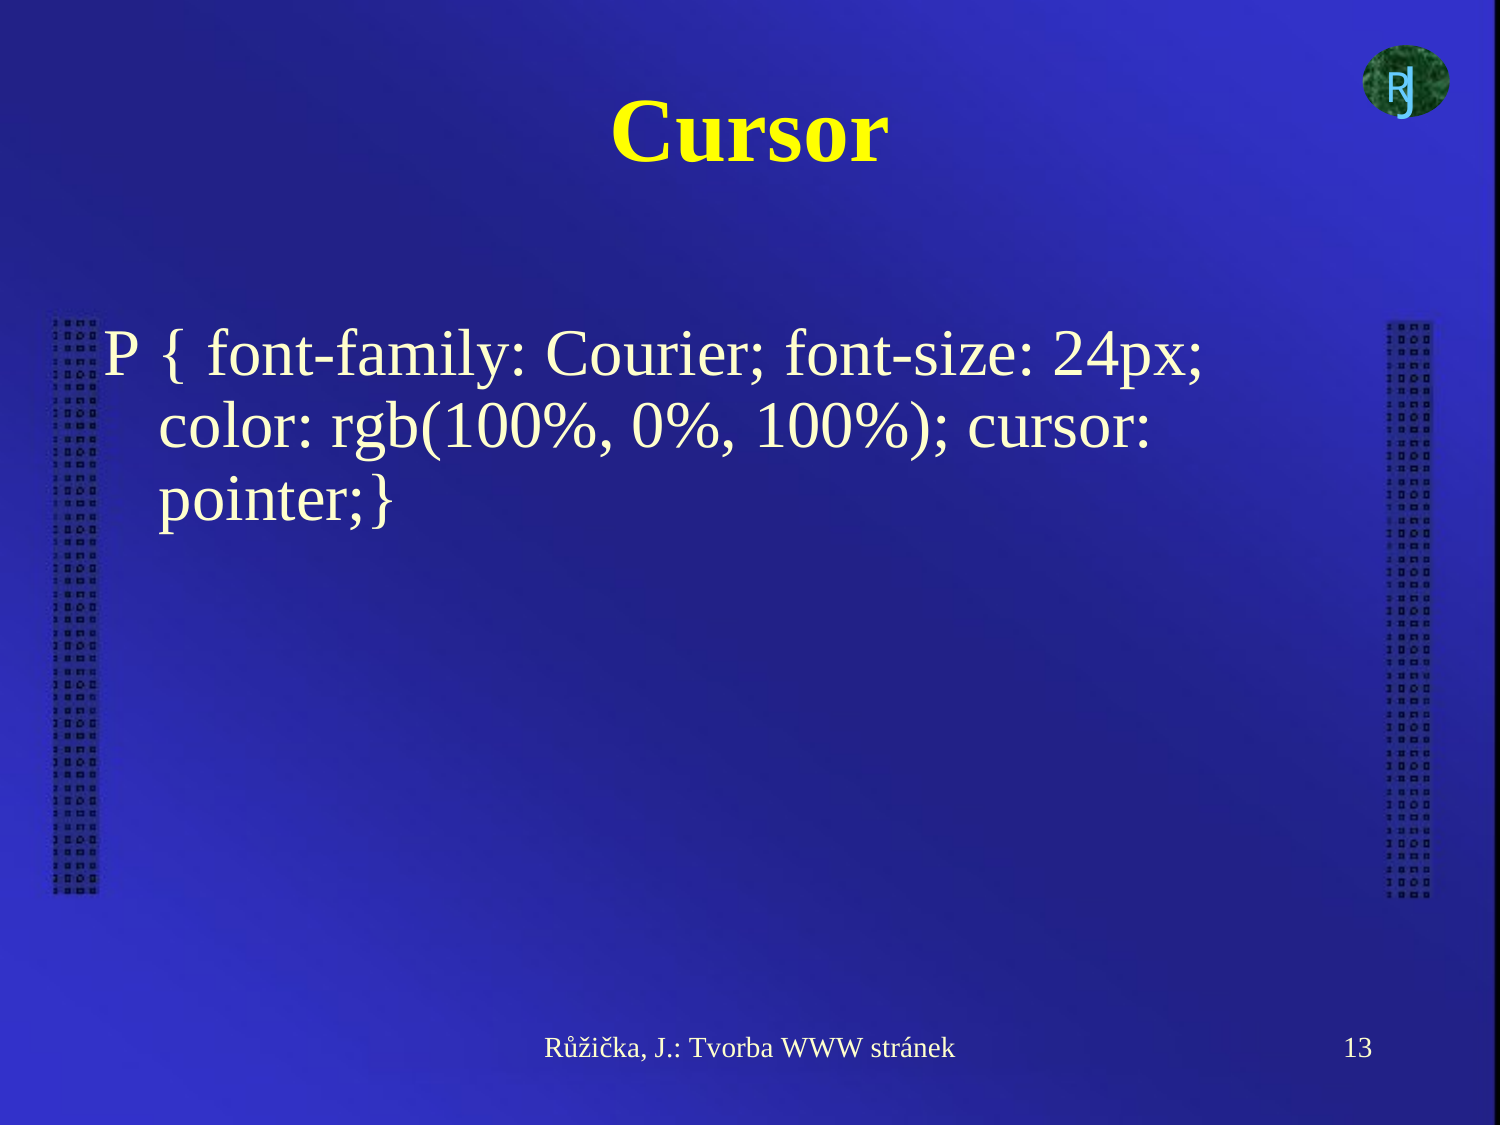

# Cursor
J
R
P { font-family: Courier; font-size: 24px; color: rgb(100%, 0%, 100%); cursor: pointer;}
Růžička, J.: Tvorba WWW stránek